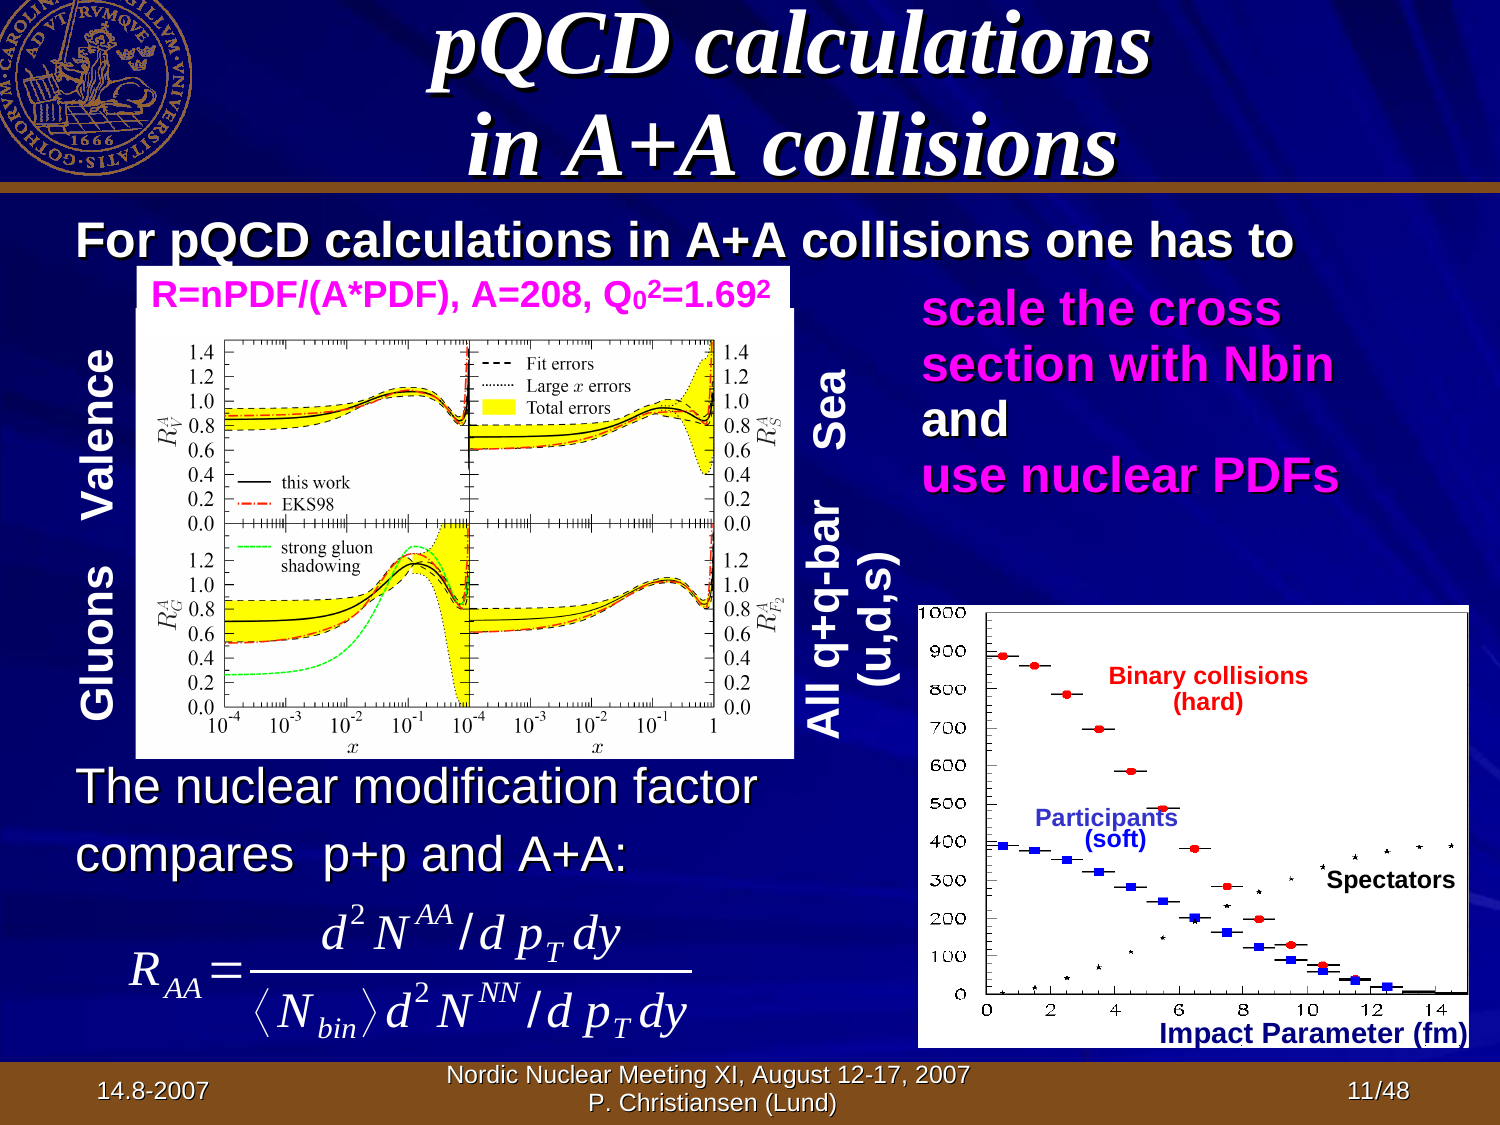

# pQCD calculations in A+A collisions
For pQCD calculations in A+A collisions one has to
The nuclear modification factor
compares p+p and A+A:
R=nPDF/(A*PDF), A=208, Q02=1.692
scale the cross
section with Nbin
and
use nuclear PDFs
Sea
Valence
All q+q-bar
(u,d,s)
Binary collisions
(hard)
Participants
Spectators
(soft)
Spectators
Impact Parameter (fm)
Gluons
11